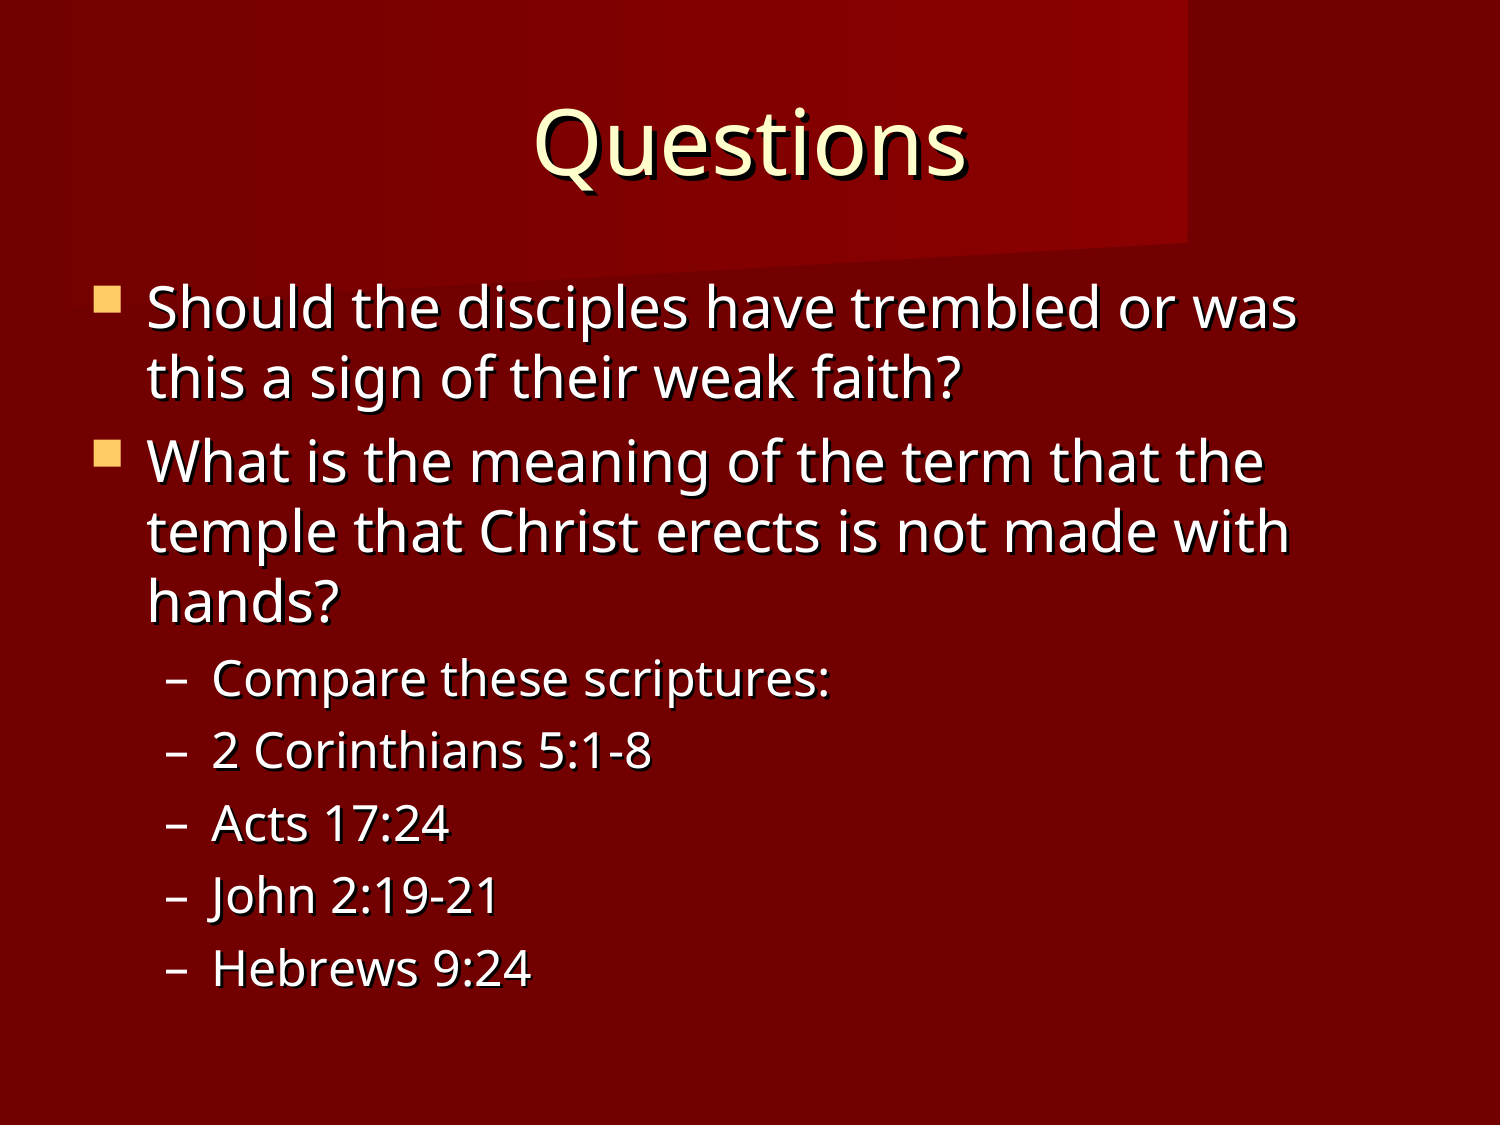

# Questions
Should the disciples have trembled or was this a sign of their weak faith?
What is the meaning of the term that the temple that Christ erects is not made with hands?
Compare these scriptures:
2 Corinthians 5:1-8
Acts 17:24
John 2:19-21
Hebrews 9:24